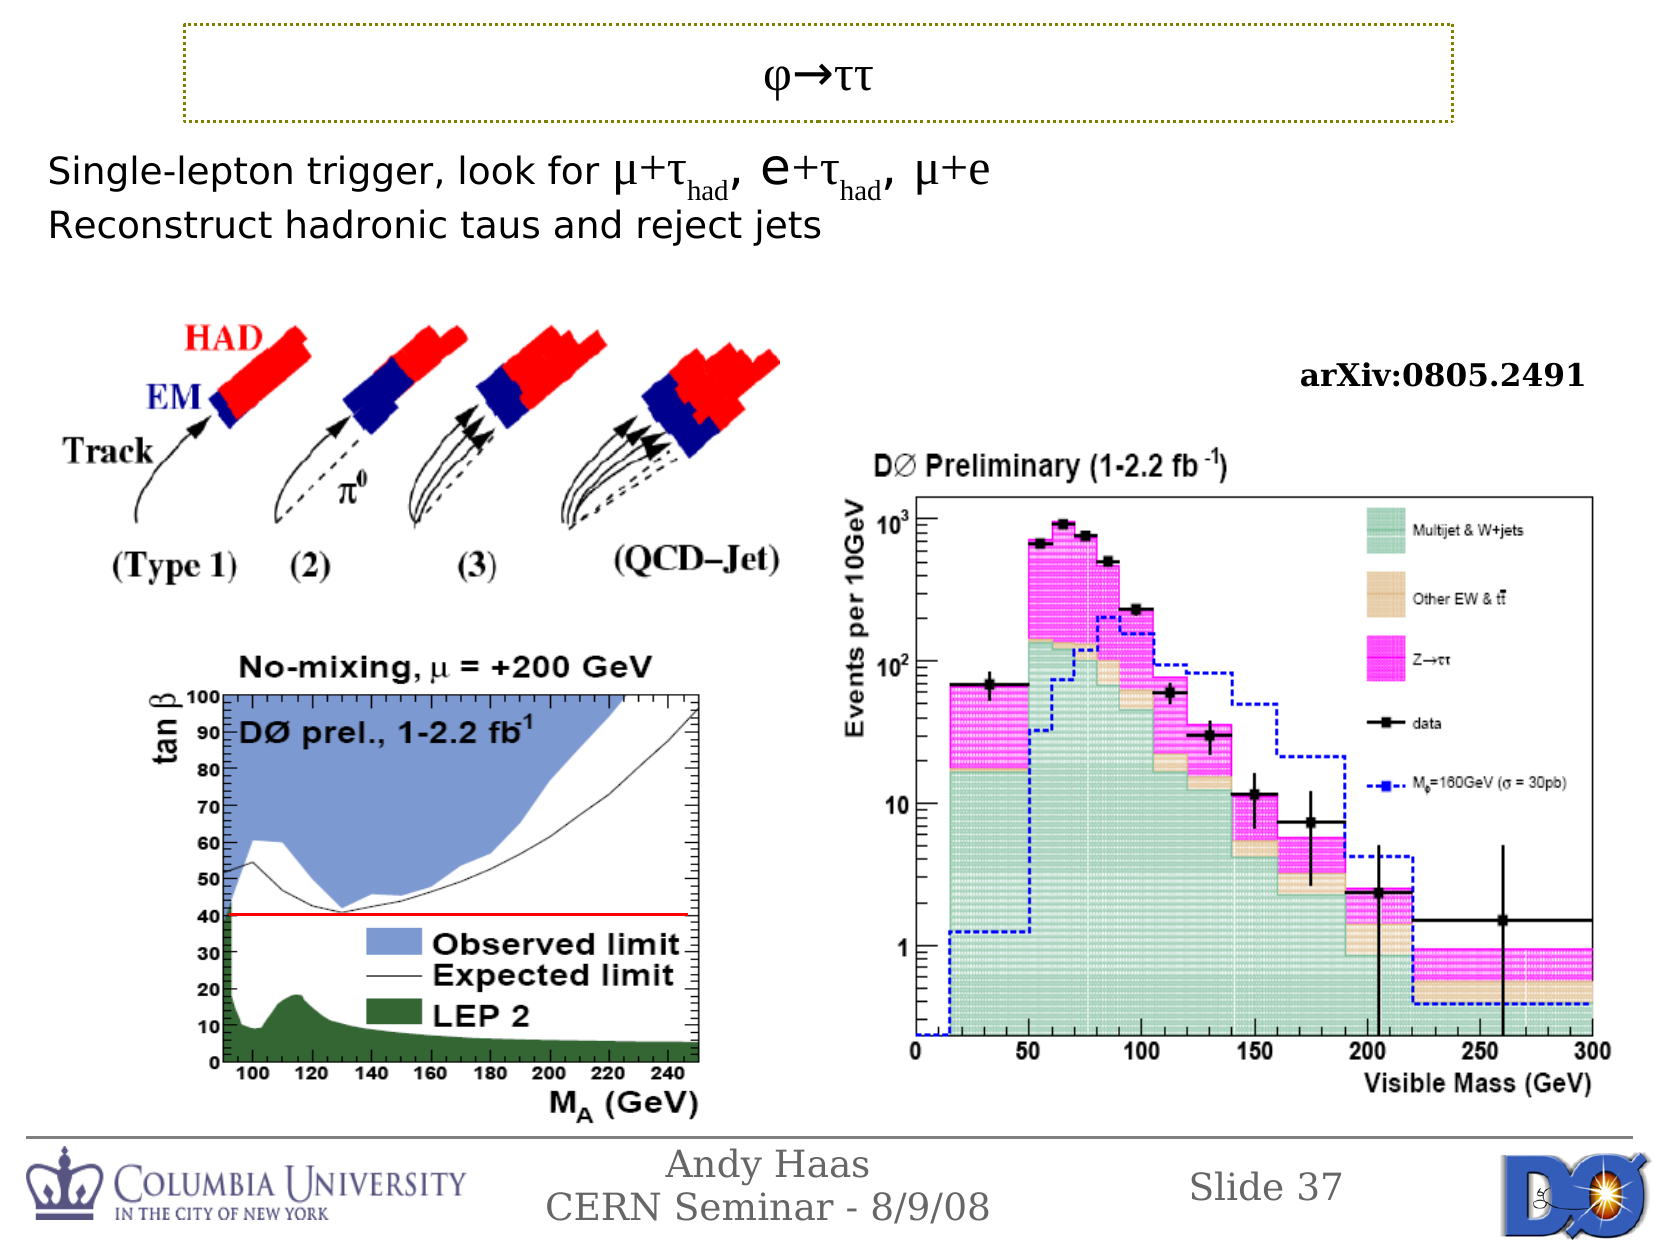

# φ→ττ
Single-lepton trigger, look for μ+τhad, e+τhad, μ+e
Reconstruct hadronic taus and reject jets
arXiv:0805.2491